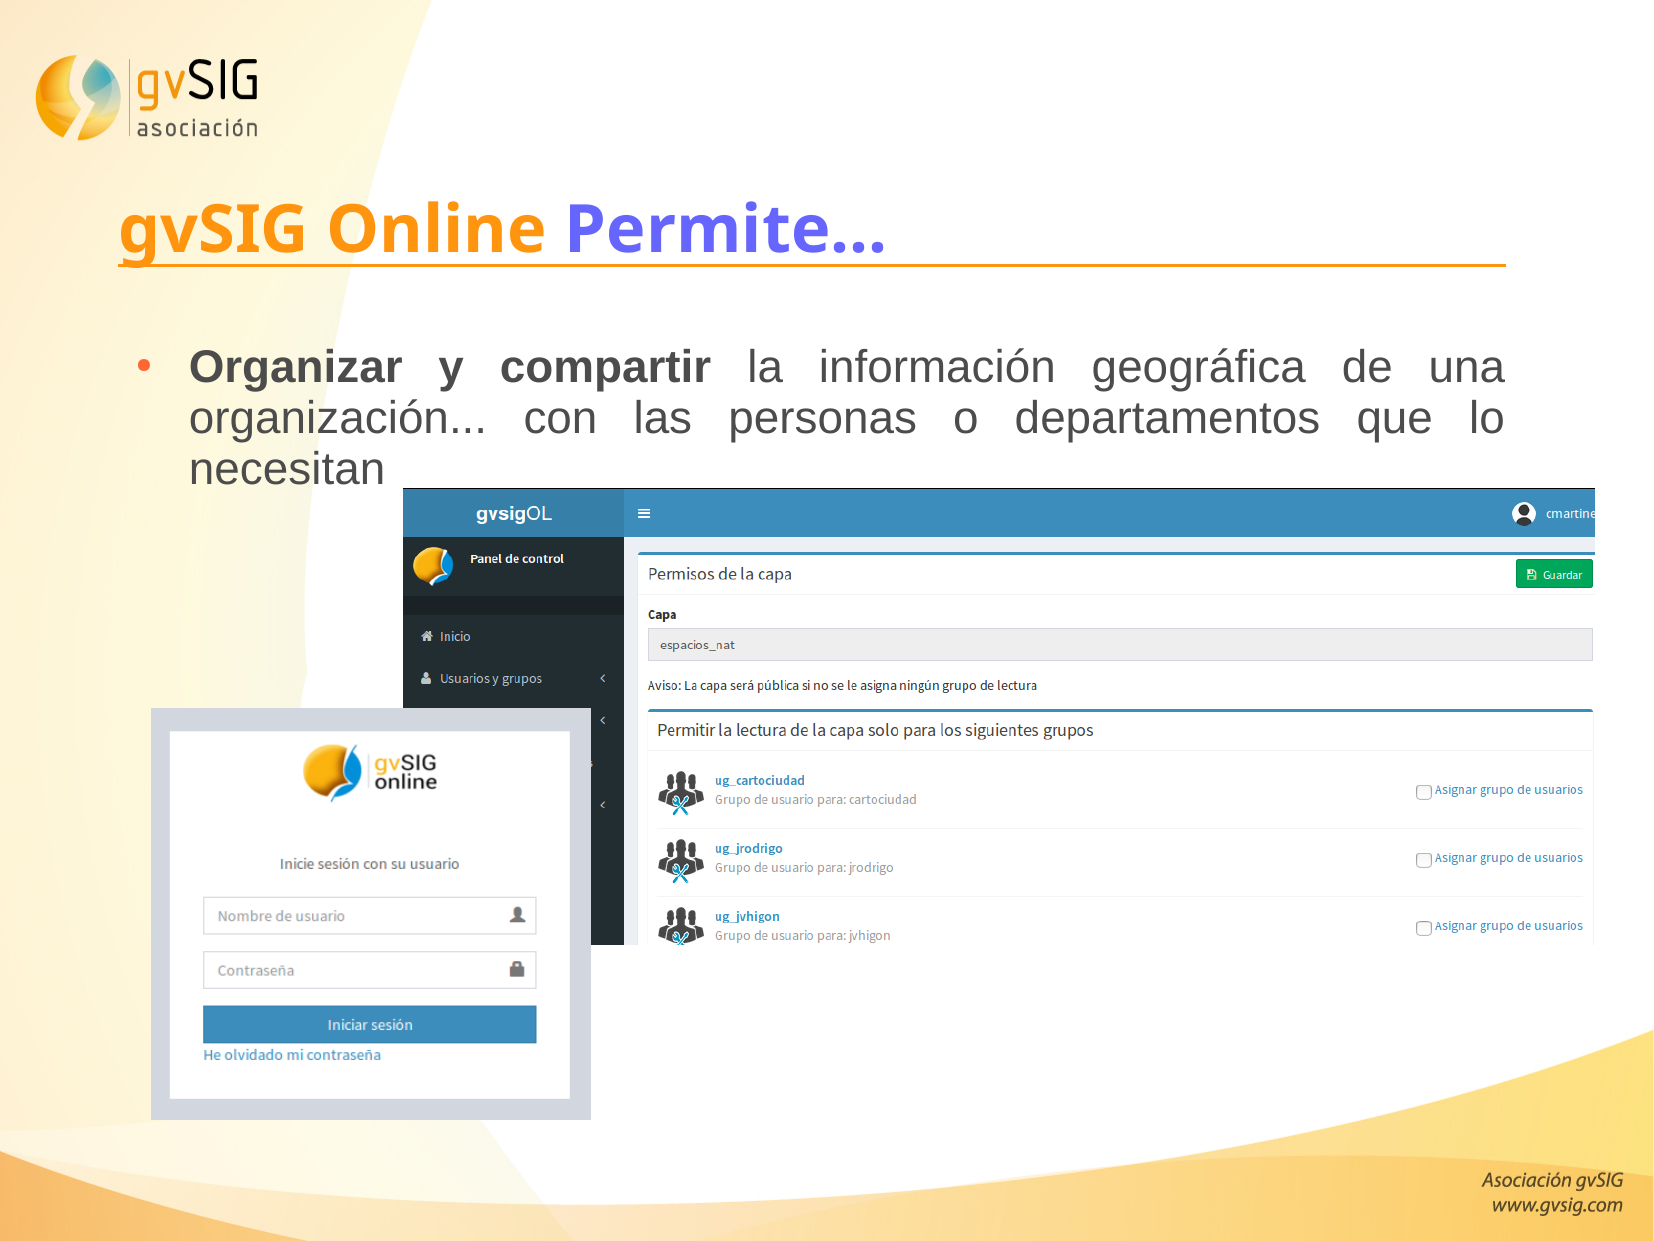

# gvSIG Online Permite...
Organizar y compartir la información geográfica de una organización... con las personas o departamentos que lo necesitan